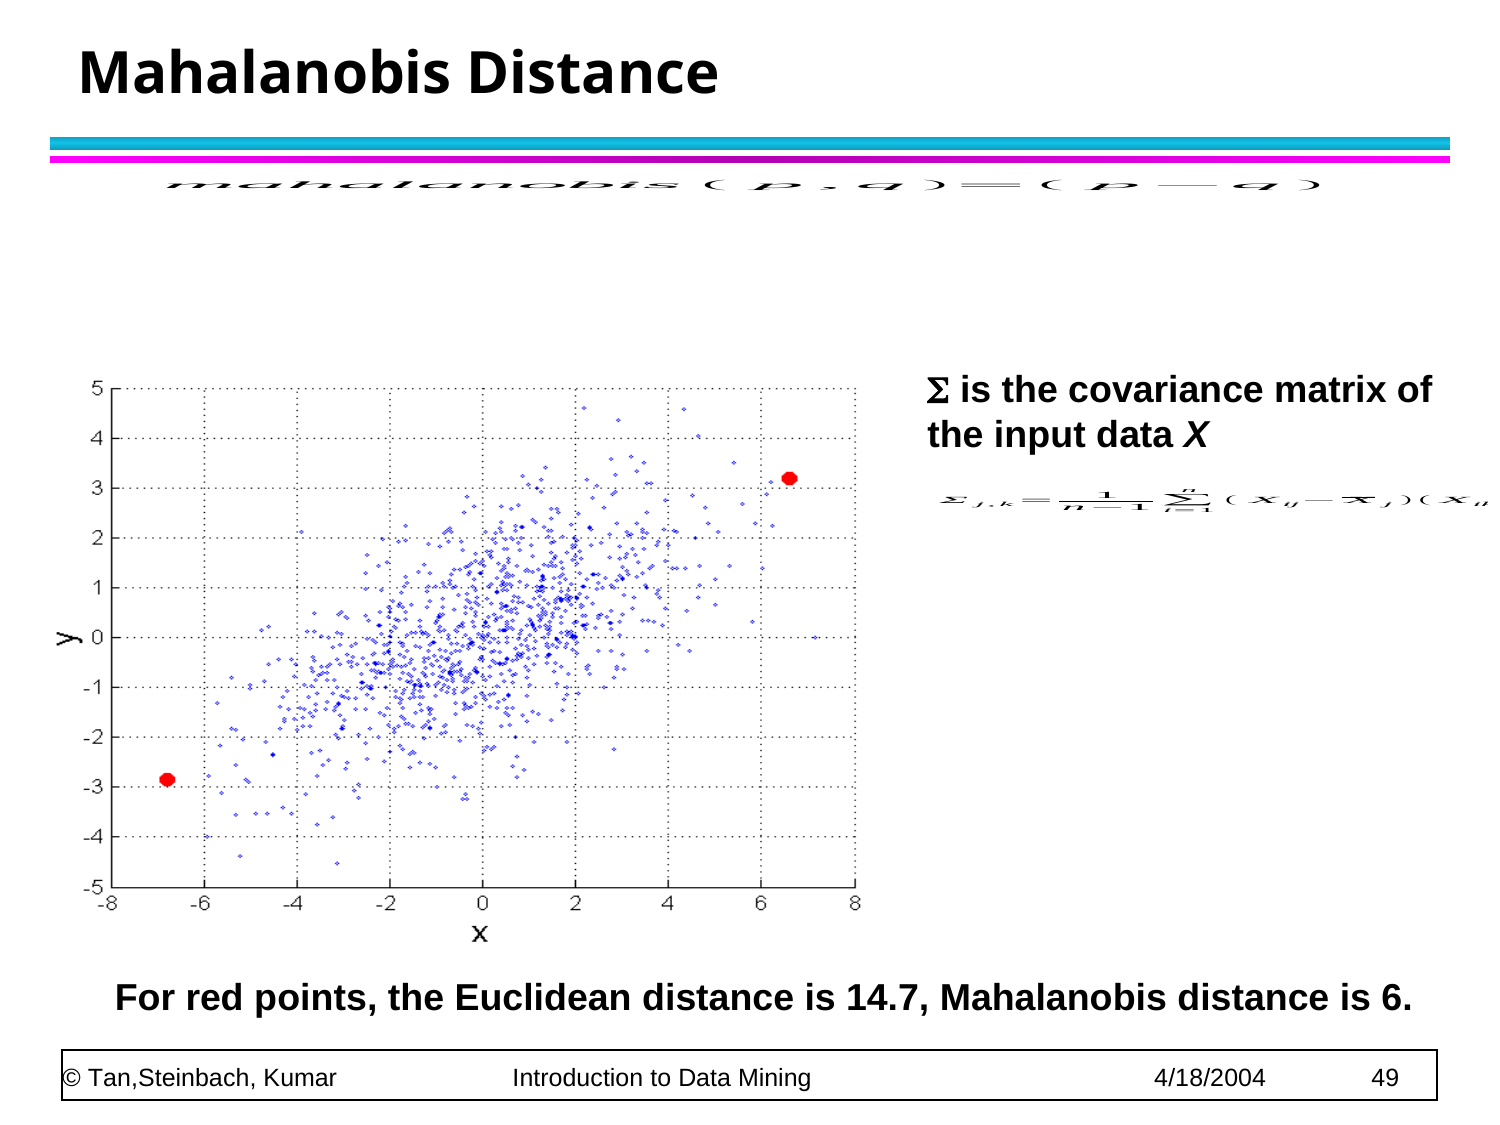

# Mahalanobis Distance
 is the covariance matrix of the input data X
For red points, the Euclidean distance is 14.7, Mahalanobis distance is 6.